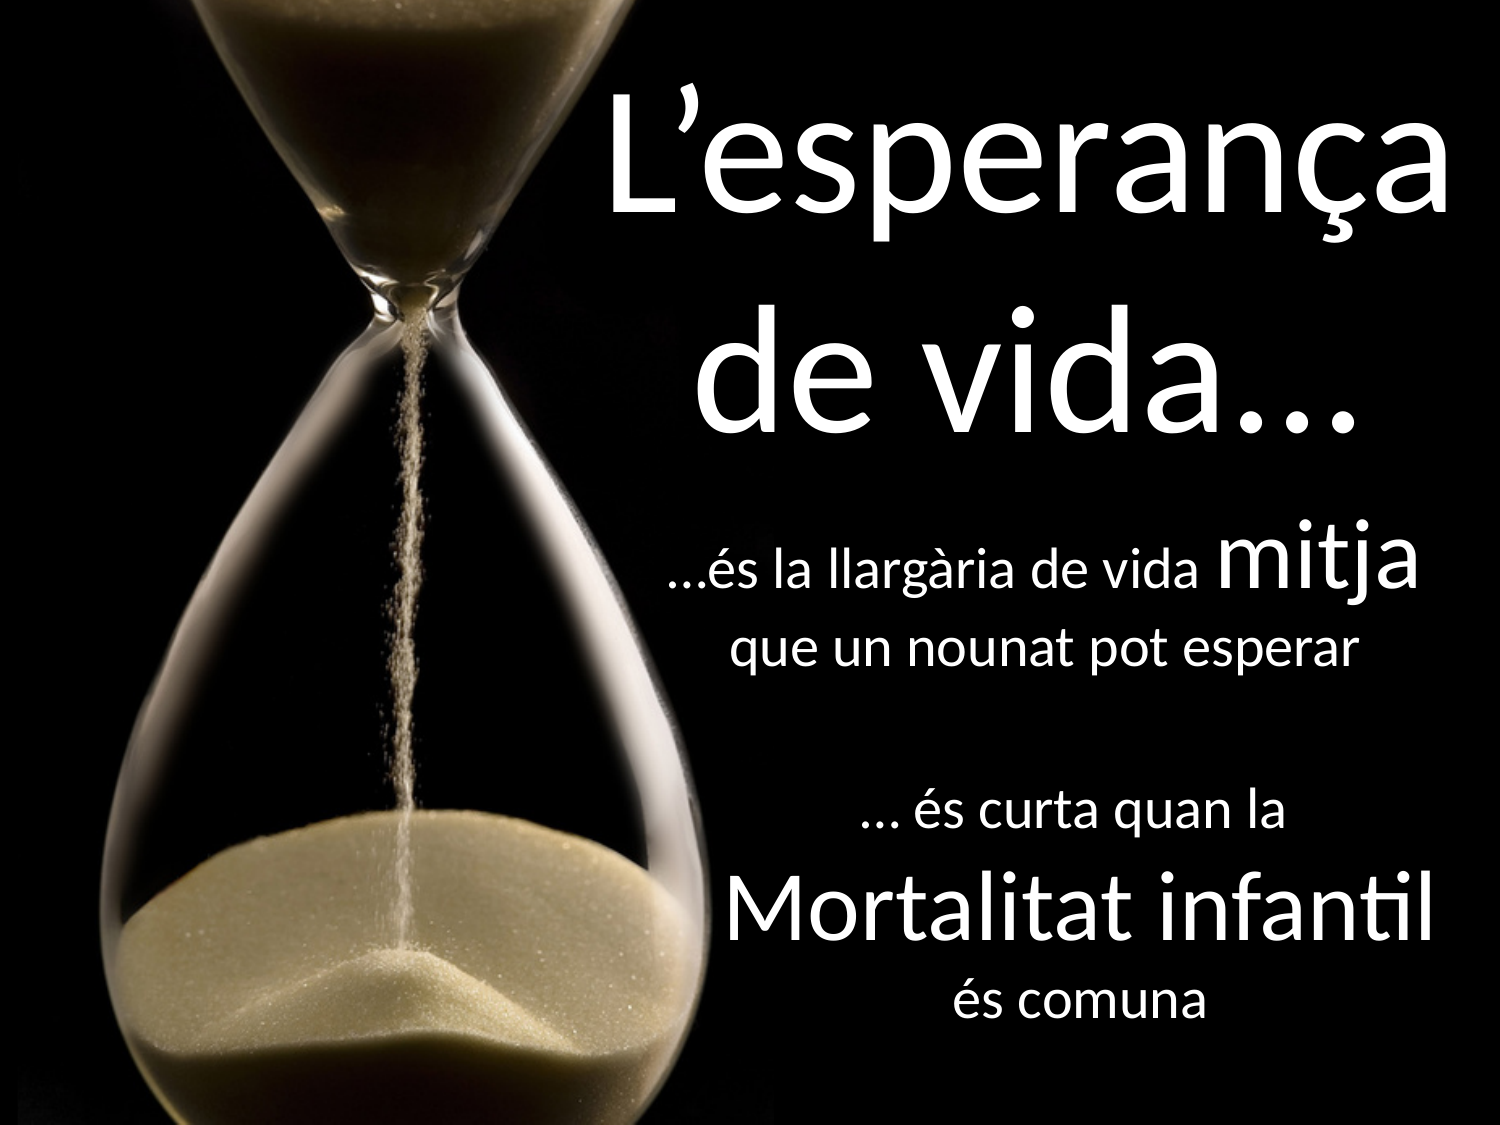

L’esperança de vida...
…és la llargària de vida mitja que un nounat pot esperar
… és curta quan la
Mortalitat infantil
és comuna